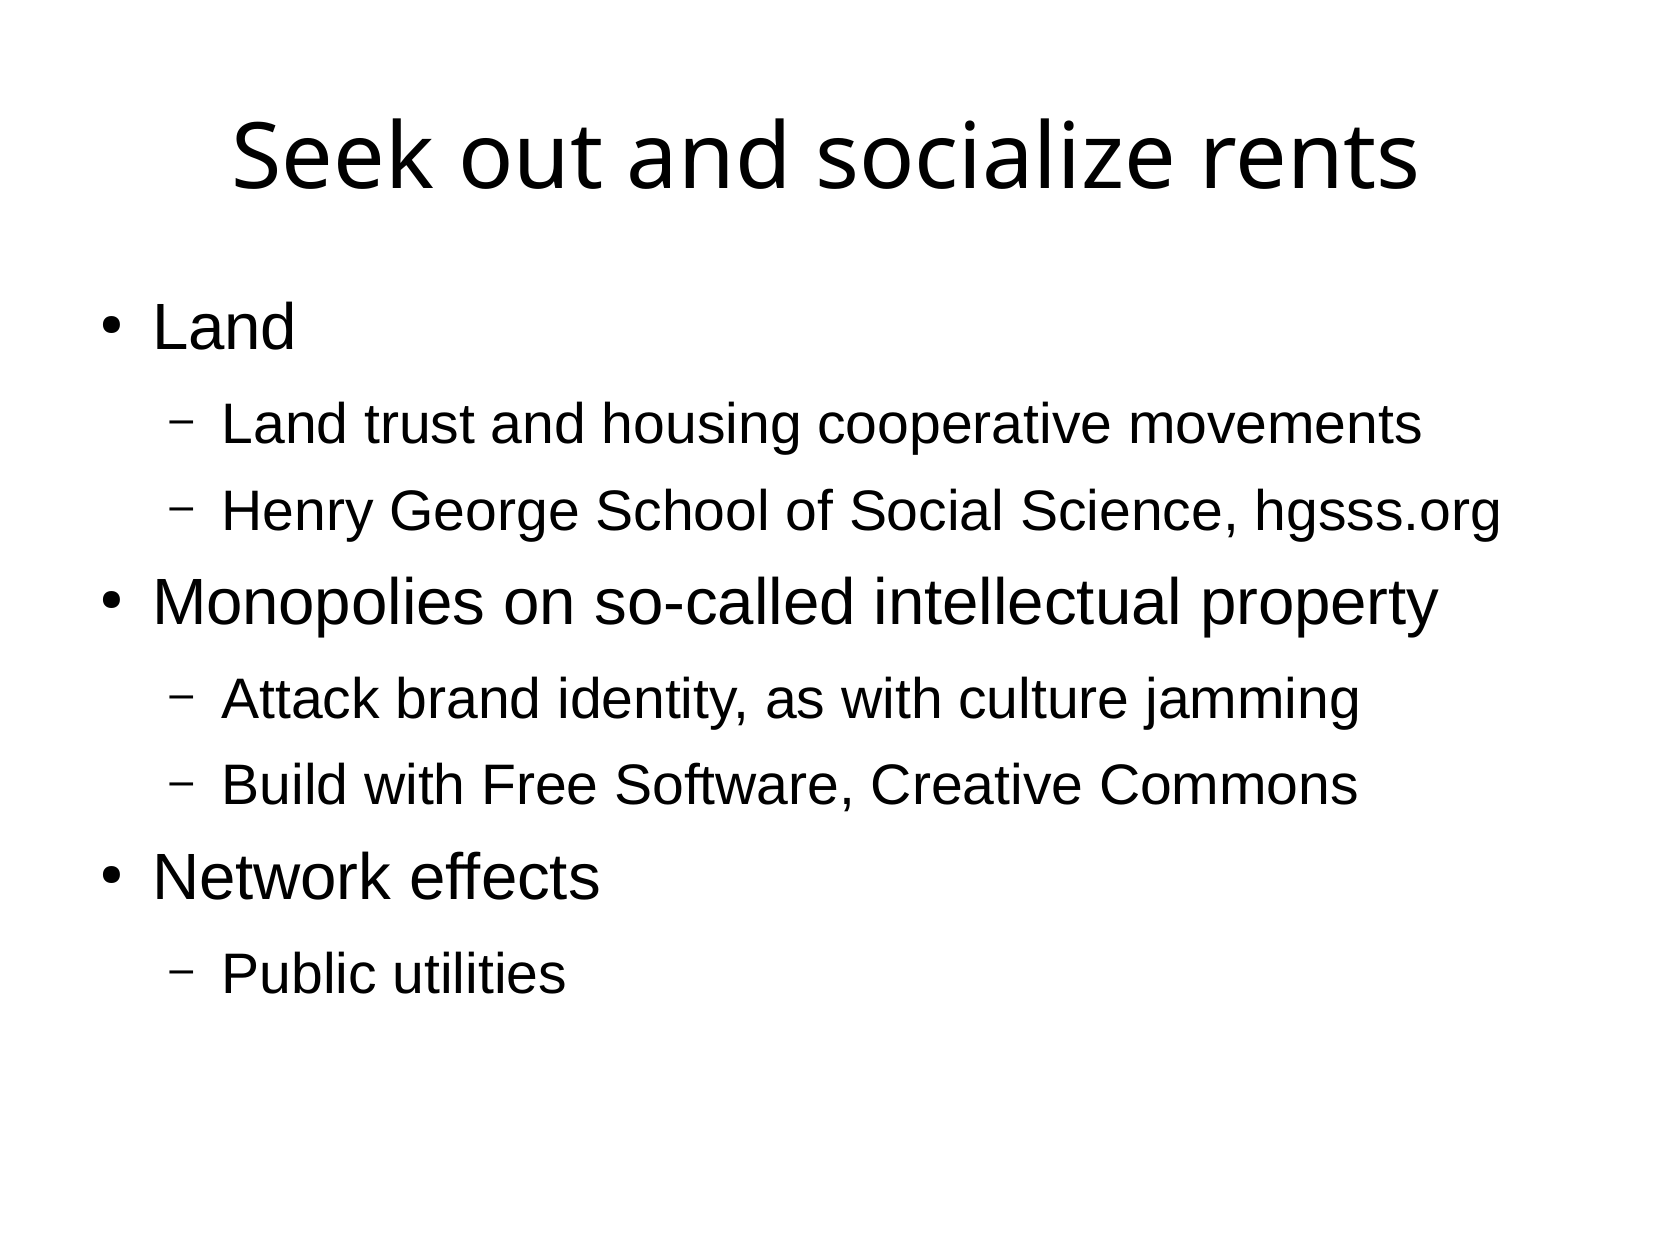

# Seek out and socialize rents
Land
Land trust and housing cooperative movements
Henry George School of Social Science, hgsss.org
Monopolies on so-called intellectual property
Attack brand identity, as with culture jamming
Build with Free Software, Creative Commons
Network effects
Public utilities